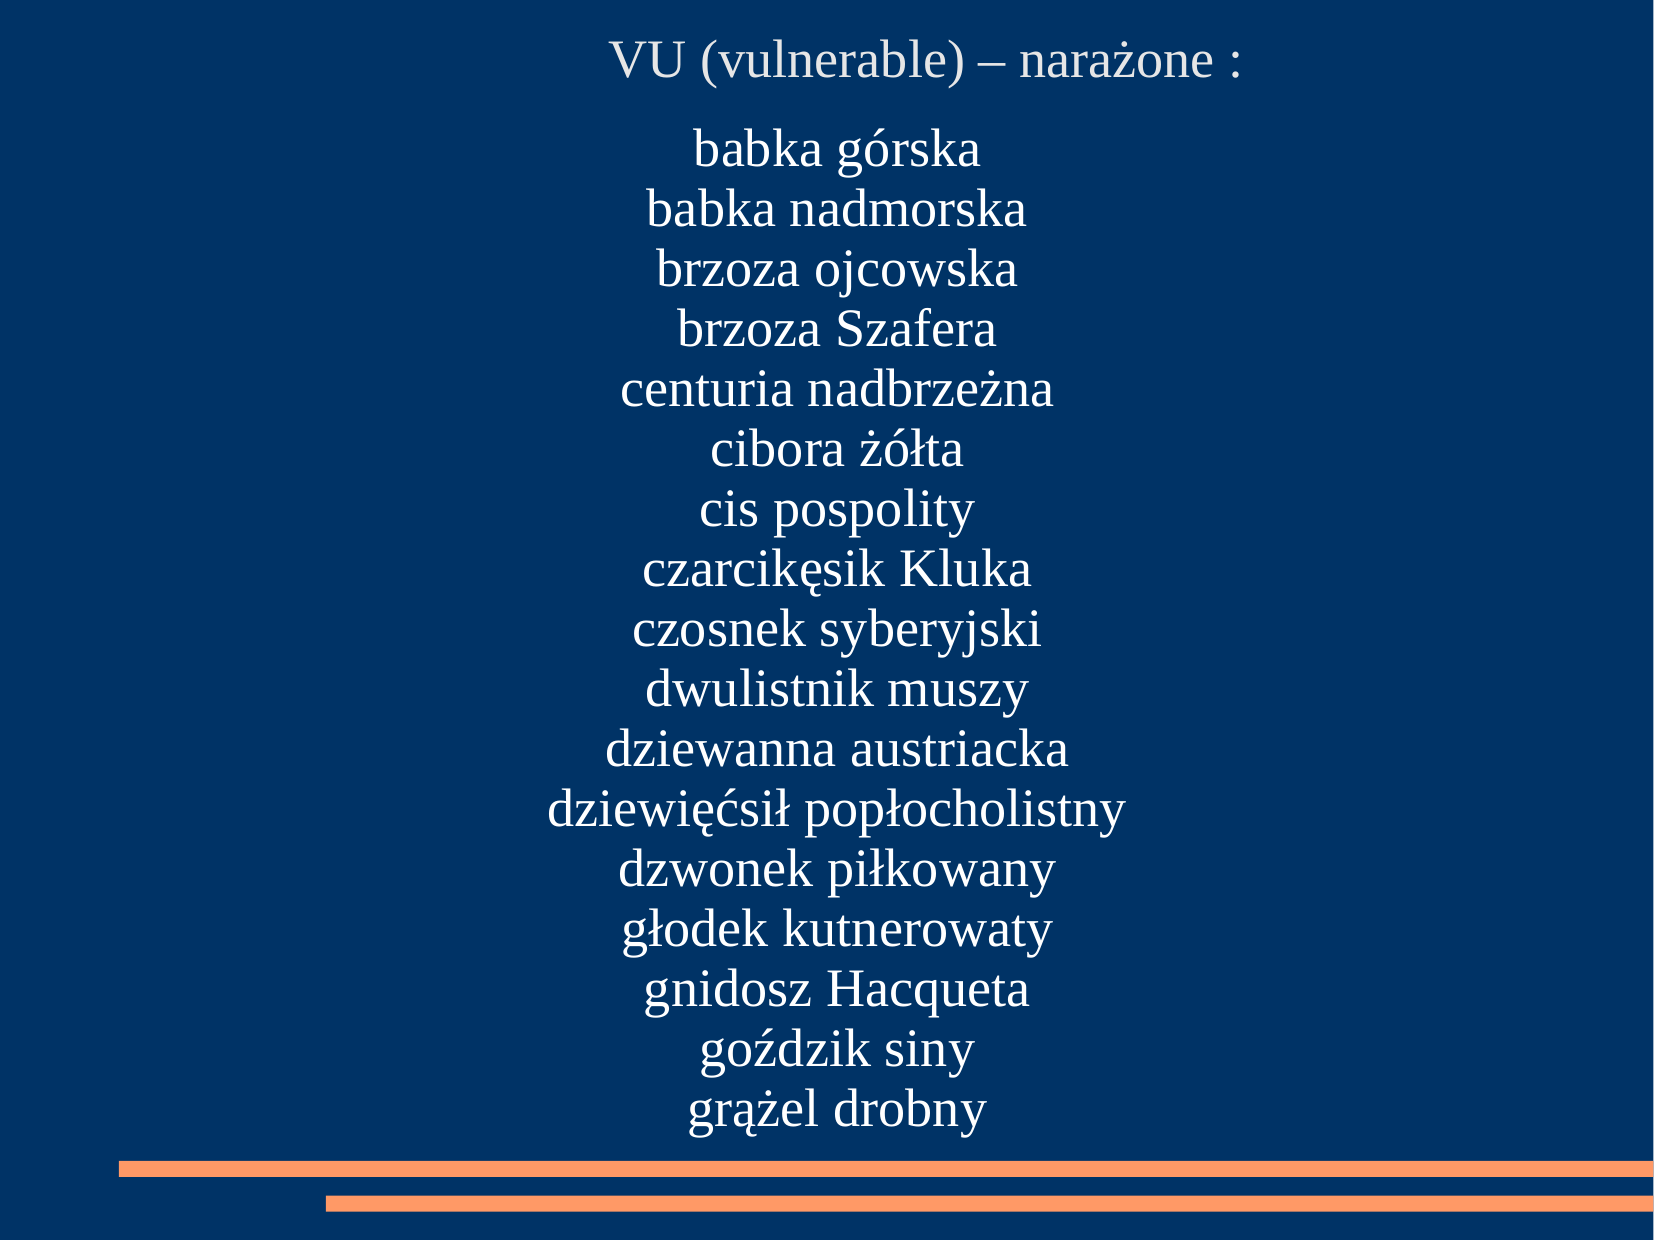

VU (vulnerable) – narażone :
babka górska
babka nadmorska
brzoza ojcowska
brzoza Szafera
centuria nadbrzeżna
cibora żółta
cis pospolity
czarcikęsik Kluka
czosnek syberyjski
dwulistnik muszy
dziewanna austriacka
dziewięćsił popłocholistny
dzwonek piłkowany
głodek kutnerowaty
gnidosz Hacqueta
goździk siny
grążel drobny
#